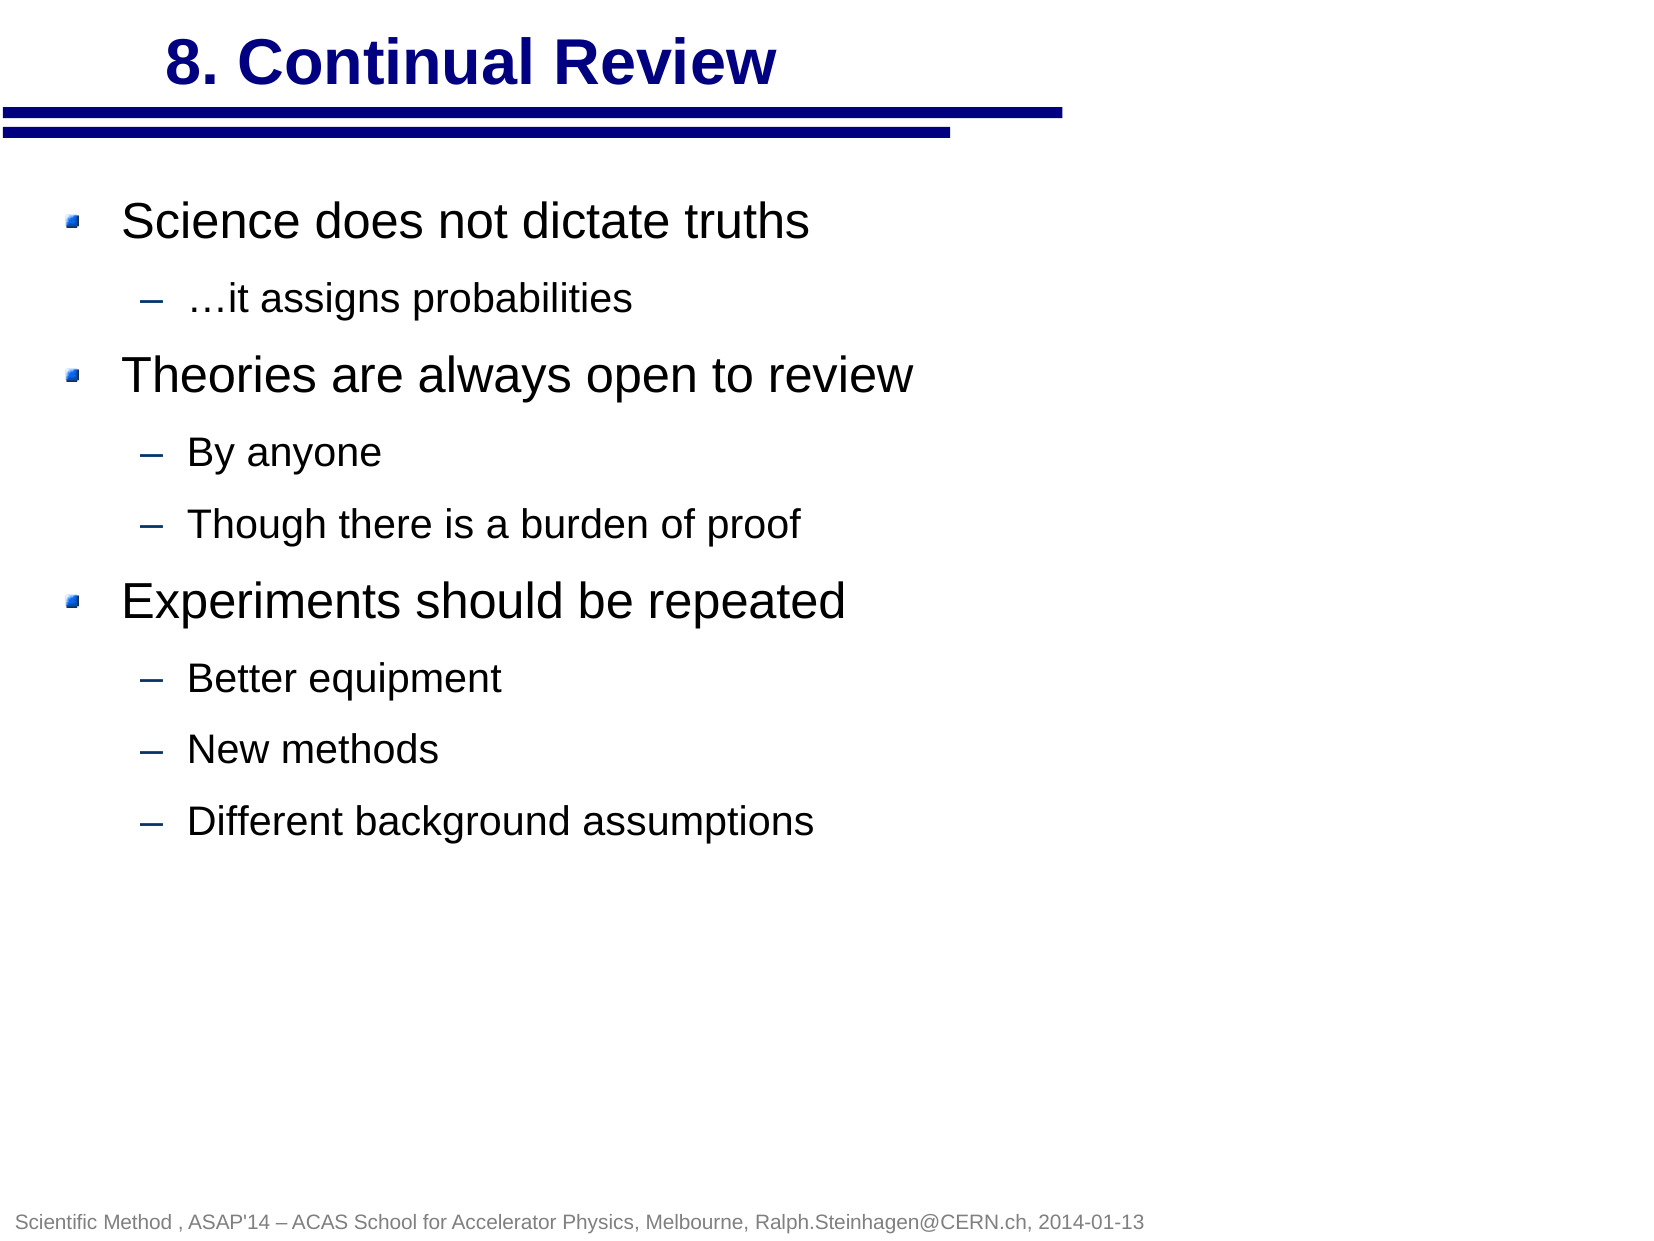

# 8. Continual Review
Science does not dictate truths
…it assigns probabilities
Theories are always open to review
By anyone
Though there is a burden of proof
Experiments should be repeated
Better equipment
New methods
Different background assumptions